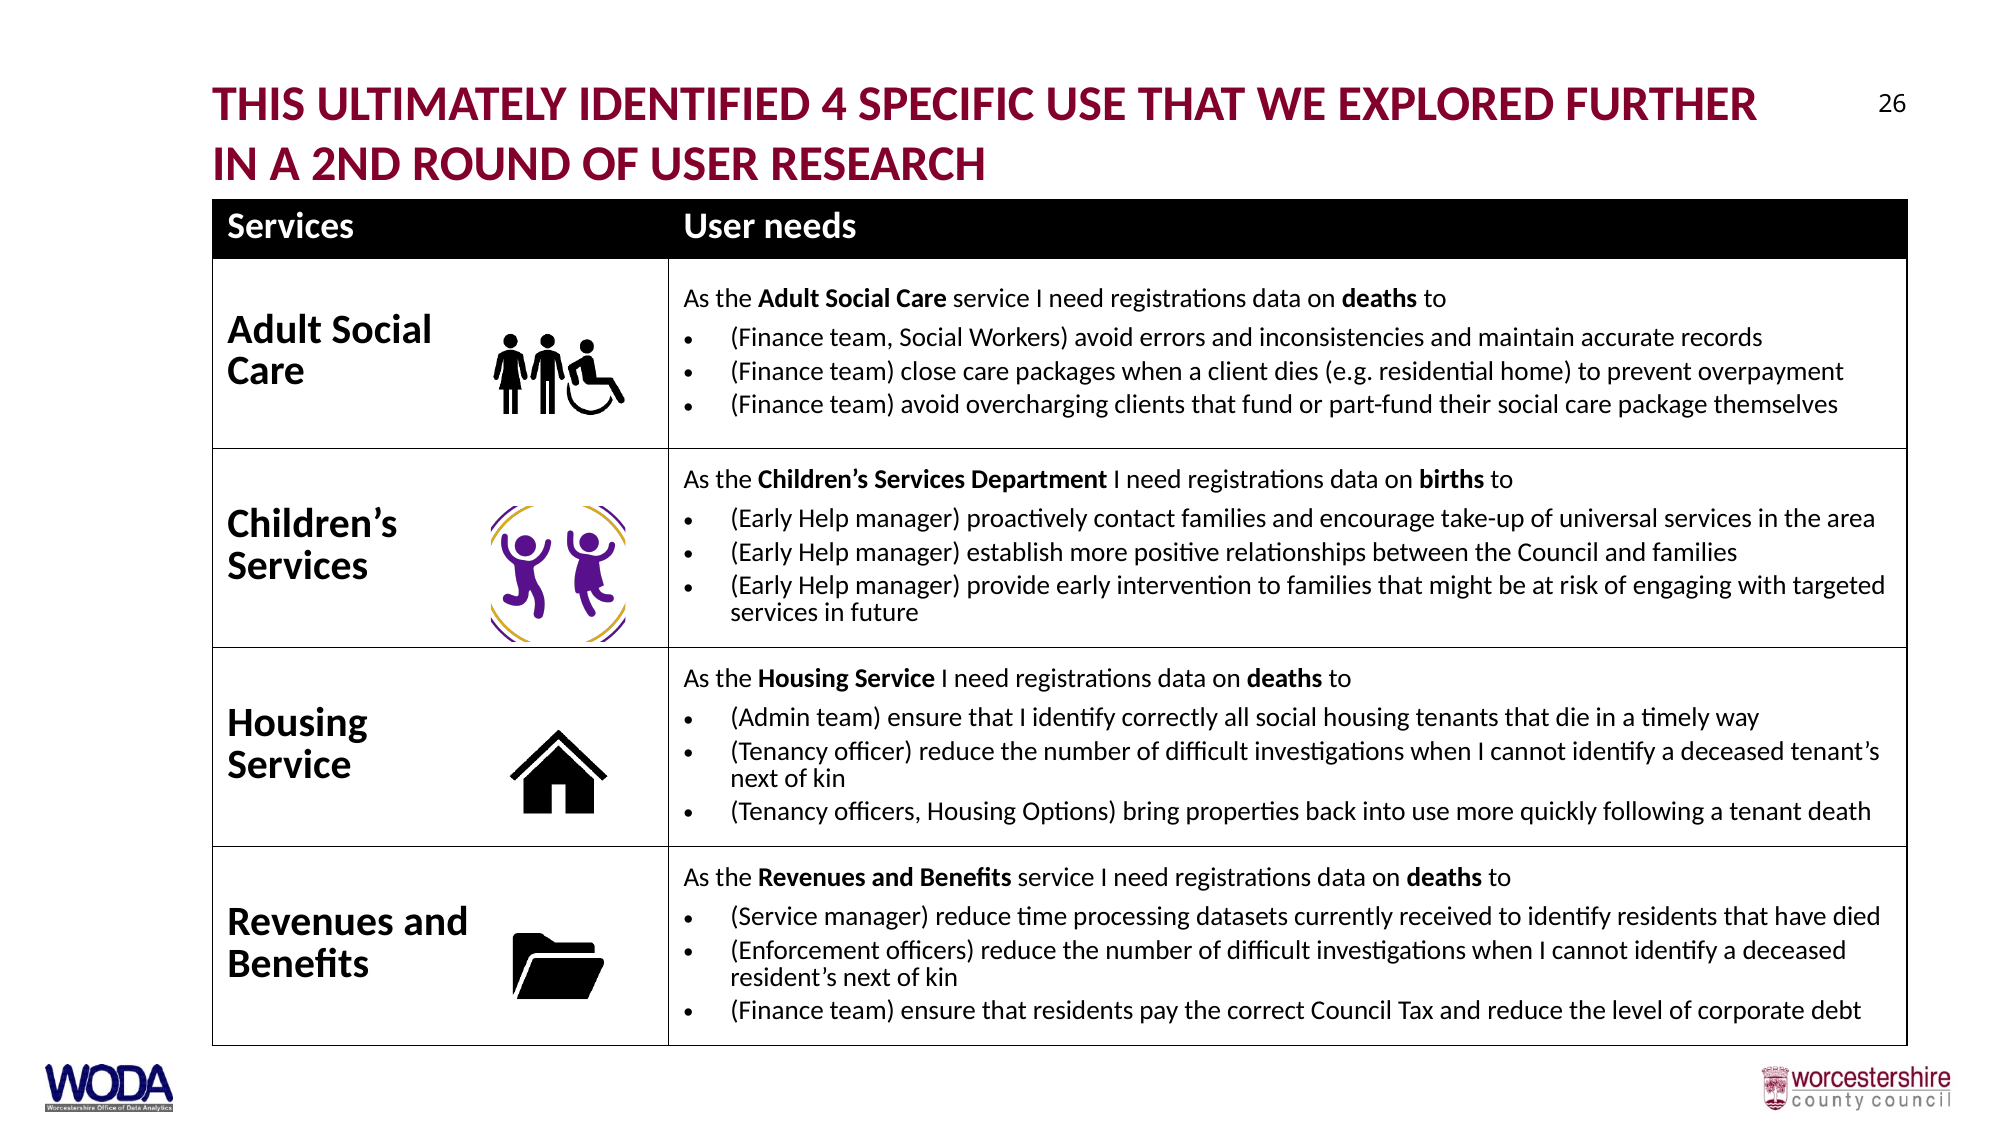

# THIS ULTIMATELY IDENTIFIED 4 SPECIFIC USE THAT WE EXPLORED FURTHER IN A 2ND ROUND OF USER RESEARCH
| Services | User needs |
| --- | --- |
| Adult Social Care | As the Adult Social Care service I need registrations data on deaths to (Finance team, Social Workers) avoid errors and inconsistencies and maintain accurate records (Finance team) close care packages when a client dies (e.g. residential home) to prevent overpayment (Finance team) avoid overcharging clients that fund or part-fund their social care package themselves |
| Children’s Services | As the Children’s Services Department I need registrations data on births to (Early Help manager) proactively contact families and encourage take-up of universal services in the area (Early Help manager) establish more positive relationships between the Council and families (Early Help manager) provide early intervention to families that might be at risk of engaging with targeted services in future |
| Housing Service | As the Housing Service I need registrations data on deaths to (Admin team) ensure that I identify correctly all social housing tenants that die in a timely way (Tenancy officer) reduce the number of difficult investigations when I cannot identify a deceased tenant’s next of kin (Tenancy officers, Housing Options) bring properties back into use more quickly following a tenant death |
| Revenues and  Benefits | As the Revenues and Benefits service I need registrations data on deaths to (Service manager) reduce time processing datasets currently received to identify residents that have died (Enforcement officers) reduce the number of difficult investigations when I cannot identify a deceased resident’s next of kin (Finance team) ensure that residents pay the correct Council Tax and reduce the level of corporate debt |